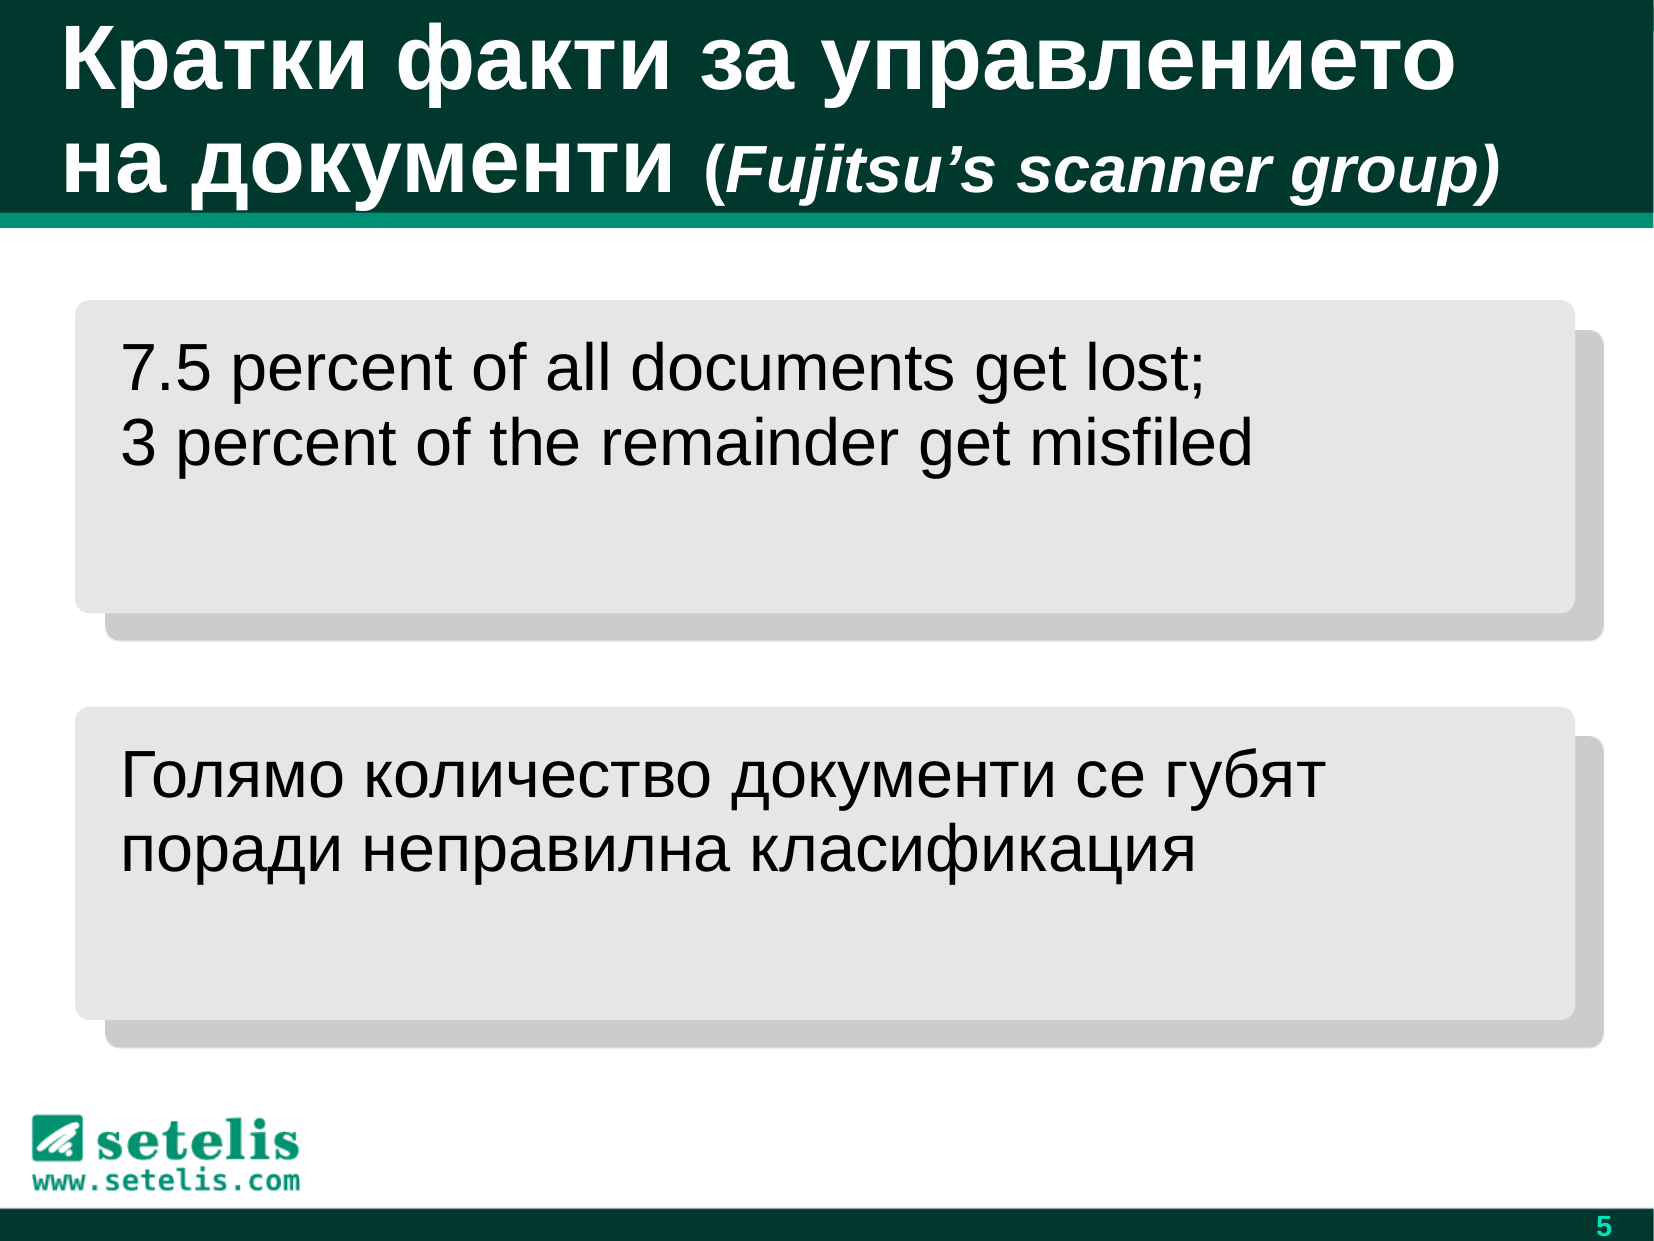

# Кратки факти за управлението на документи (Fujitsu’s scanner group)
7.5 percent of all documents get lost;
3 percent of the remainder get misfiled
Голямо количество документи се губят поради неправилна класификация
5